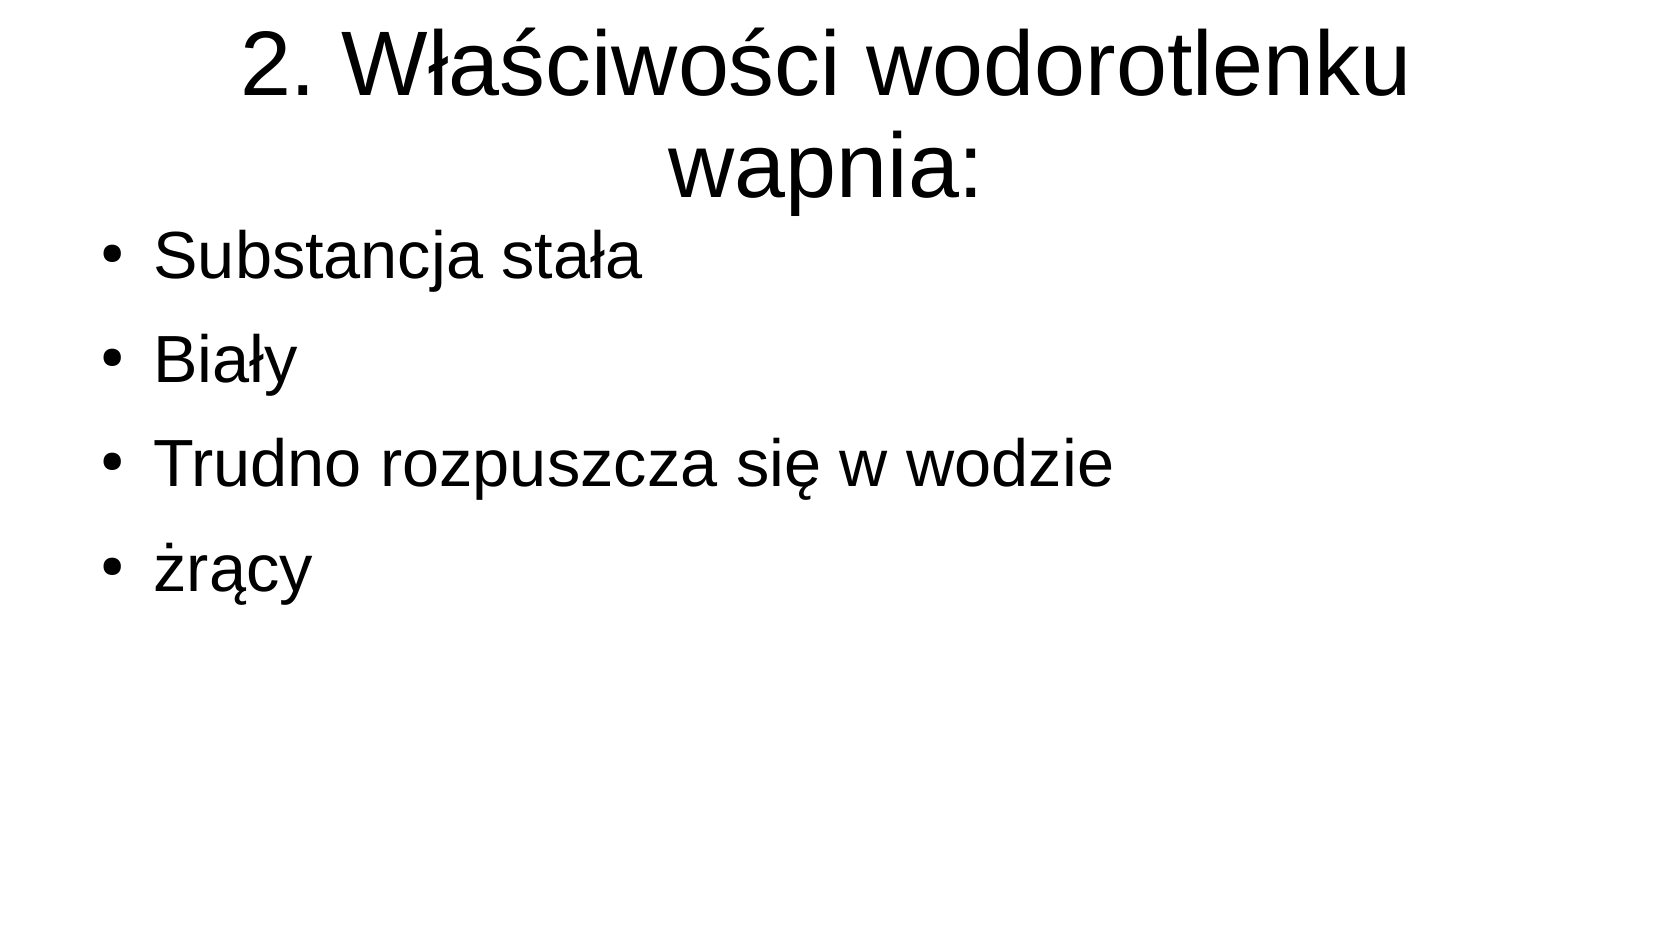

# 2. Właściwości wodorotlenku wapnia:
Substancja stała
Biały
Trudno rozpuszcza się w wodzie
żrący